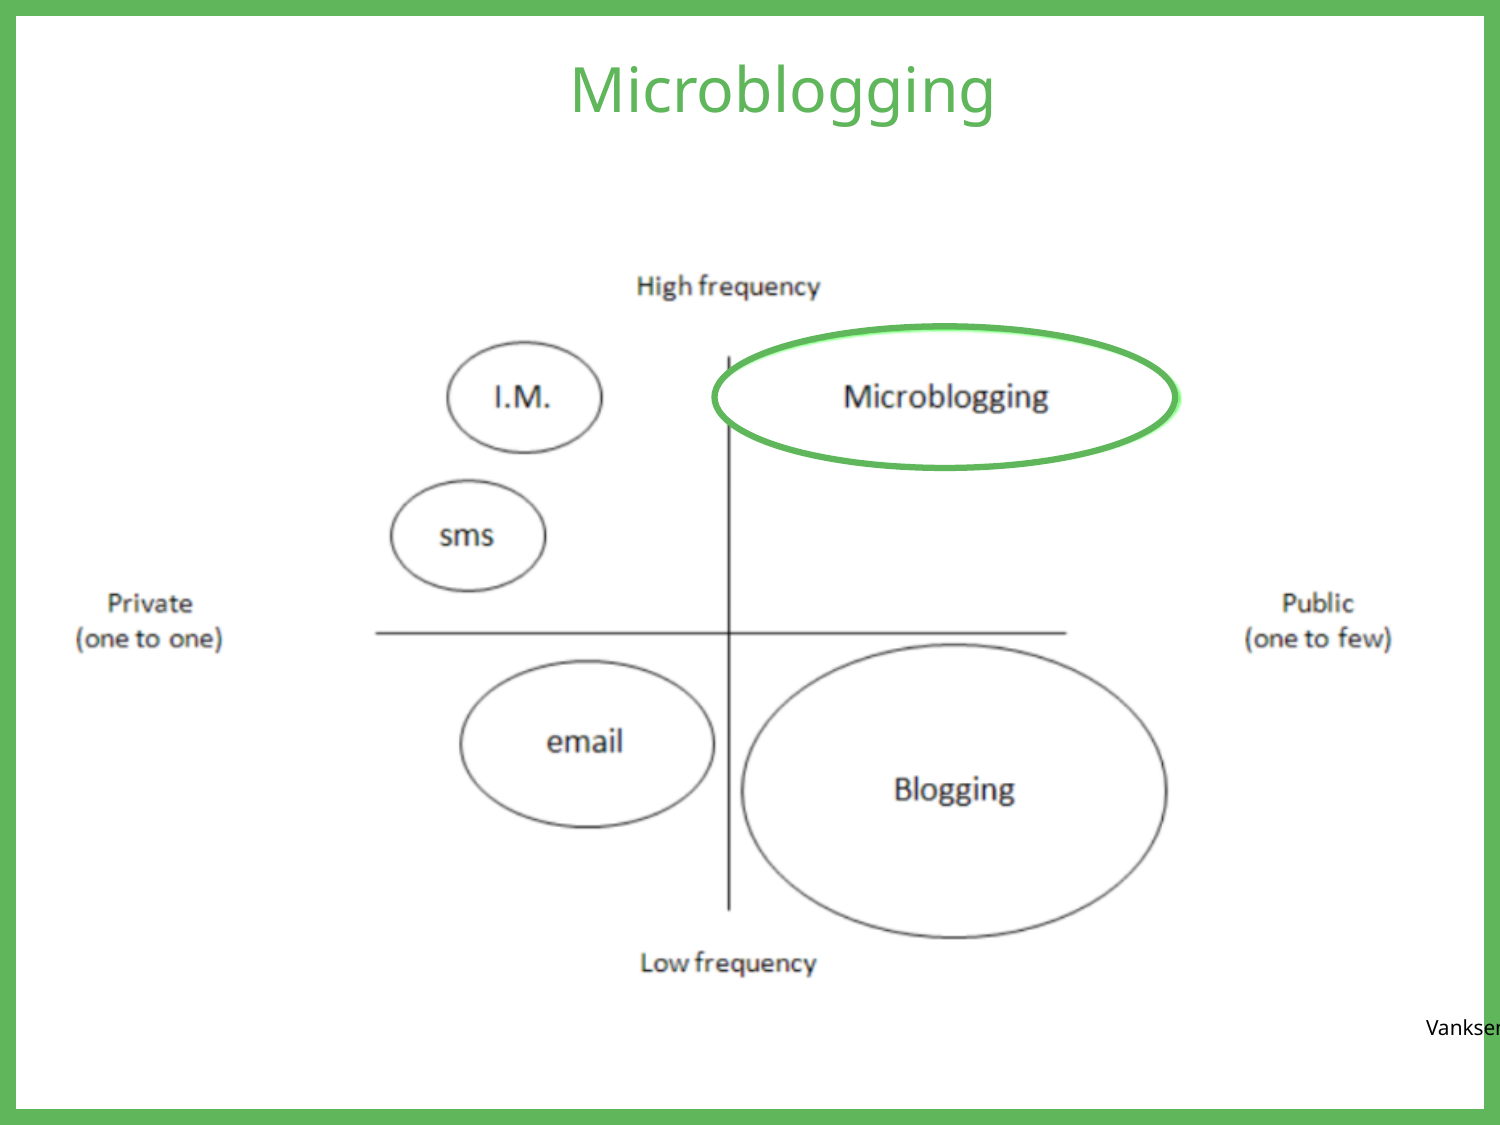

Microblogging
Vanksen. Twitter : présentation complète de l’essentiel